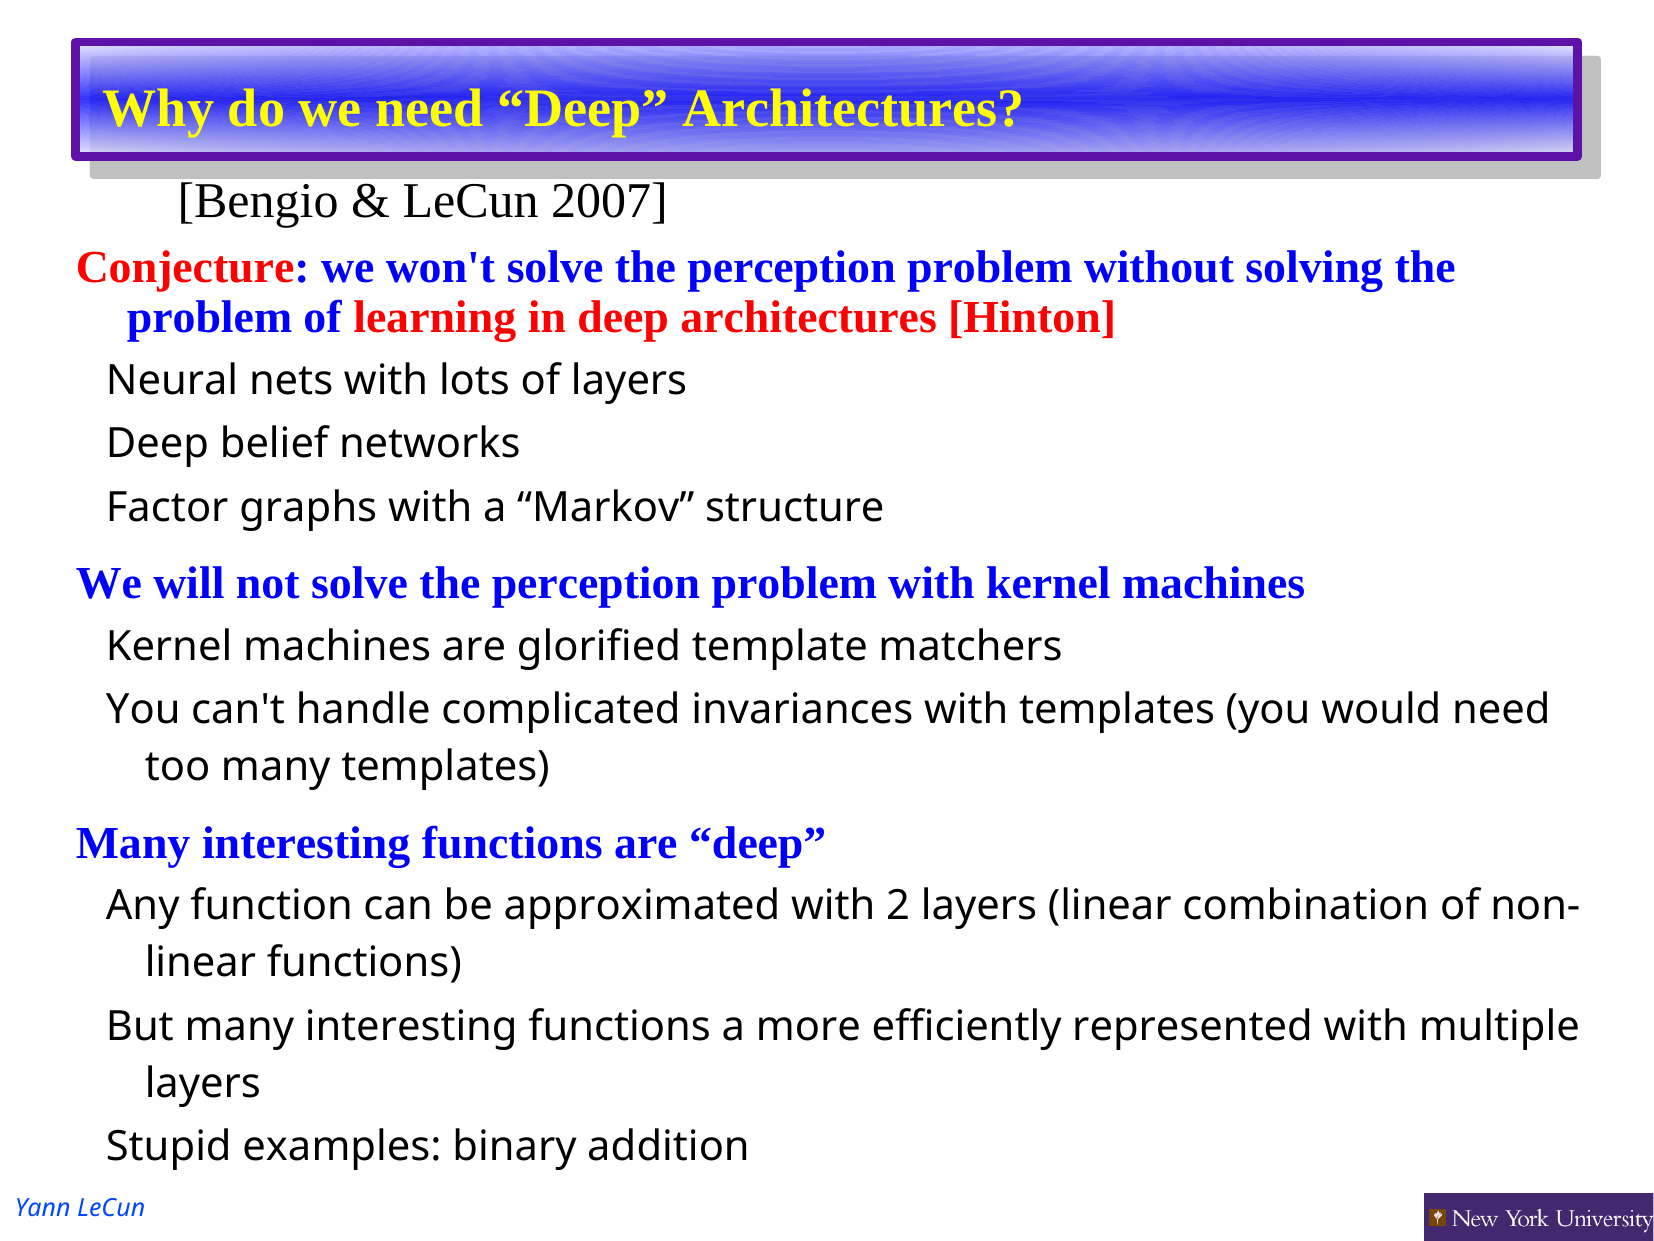

# Why do we need “Deep” Architectures?
[Bengio & LeCun 2007]
Conjecture: we won't solve the perception problem without solving the problem of learning in deep architectures [Hinton]
Neural nets with lots of layers
Deep belief networks
Factor graphs with a “Markov” structure
We will not solve the perception problem with kernel machines
Kernel machines are glorified template matchers
You can't handle complicated invariances with templates (you would need too many templates)
Many interesting functions are “deep”
Any function can be approximated with 2 layers (linear combination of non-linear functions)
But many interesting functions a more efficiently represented with multiple layers
Stupid examples: binary addition